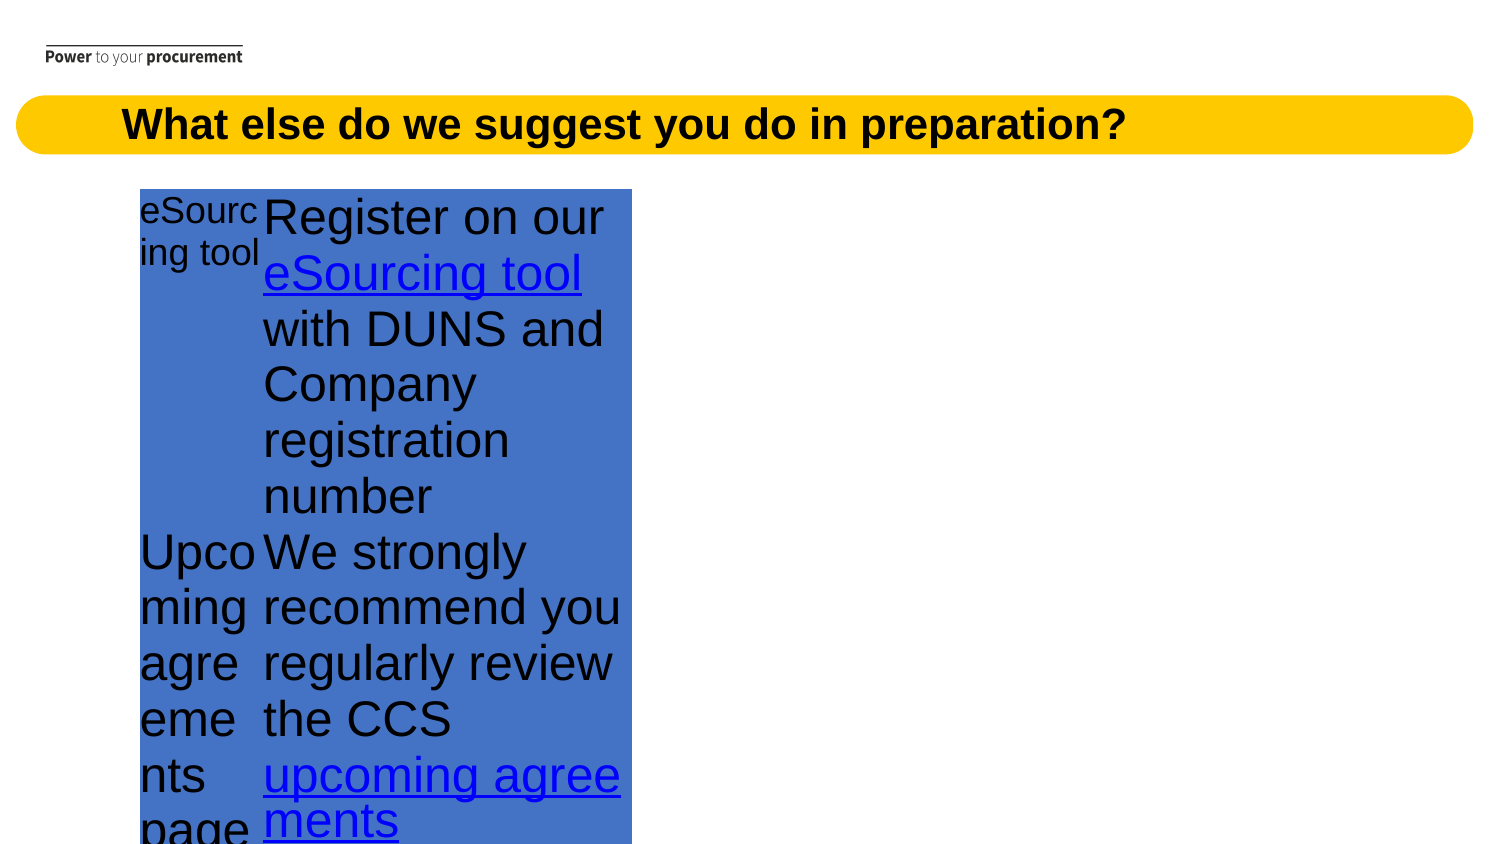

# What else do we suggest you do in preparation?
| eSourcing tool | Register on our eSourcing tool with DUNS and Company registration number |
| --- | --- |
| Upcoming agreements page | We strongly recommend you regularly review the CCS upcoming agreements webpage & the CPS2webpage for updates on this procurement |
| Framework Alliance Contact (FAC-1) | Familiarise yourself with the FAC-1as this will be used as the basis for CPS2 |
| Central Database Platform | Guidance on Platform and Registration process for core Supplier Information : https://www.gov.uk/government/collections/information-and-guidance-for-suppliers |